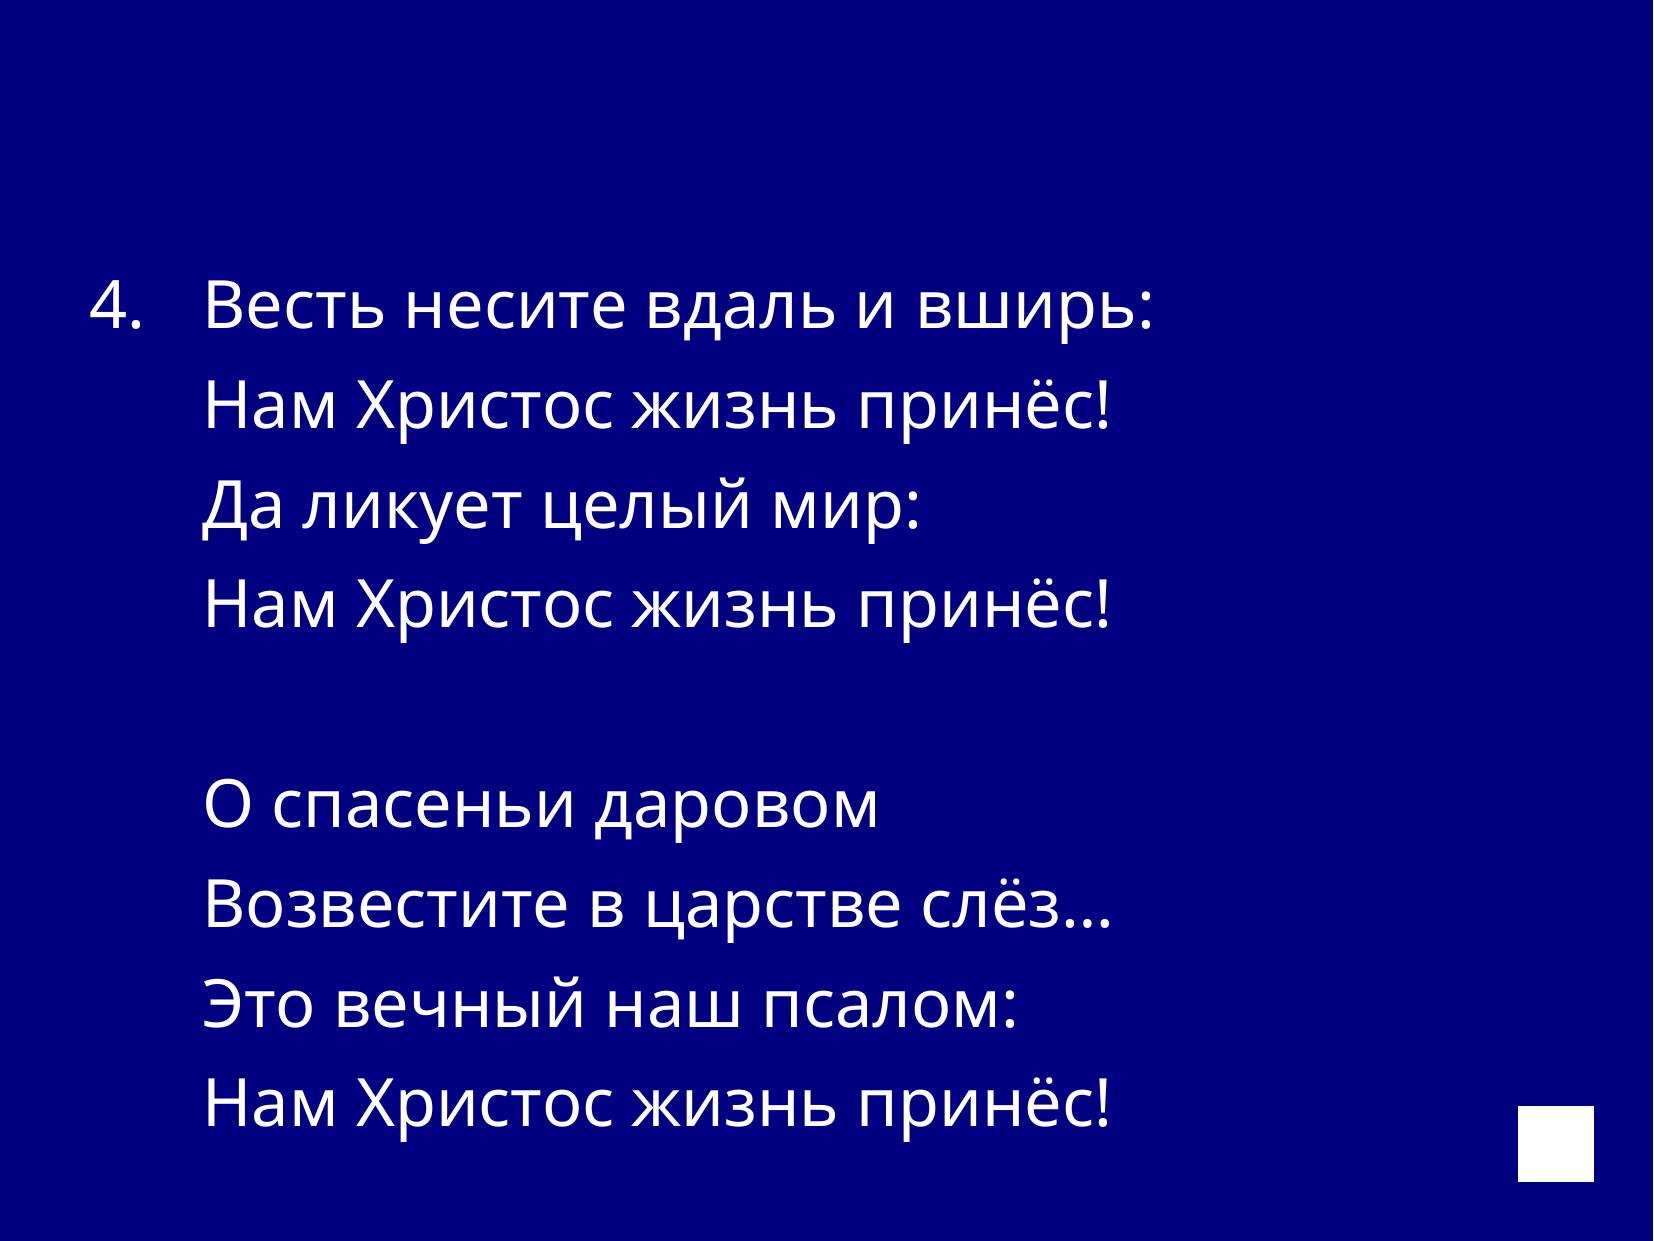

4.	Весть несите вдаль и вширь:
	Нам Христос жизнь принёс!
	Да ликует целый мир:
	Нам Христос жизнь принёс!
	О спасеньи даровом
	Возвестите в царстве слёз…
	Это вечный наш псалом:
	Нам Христос жизнь принёс!